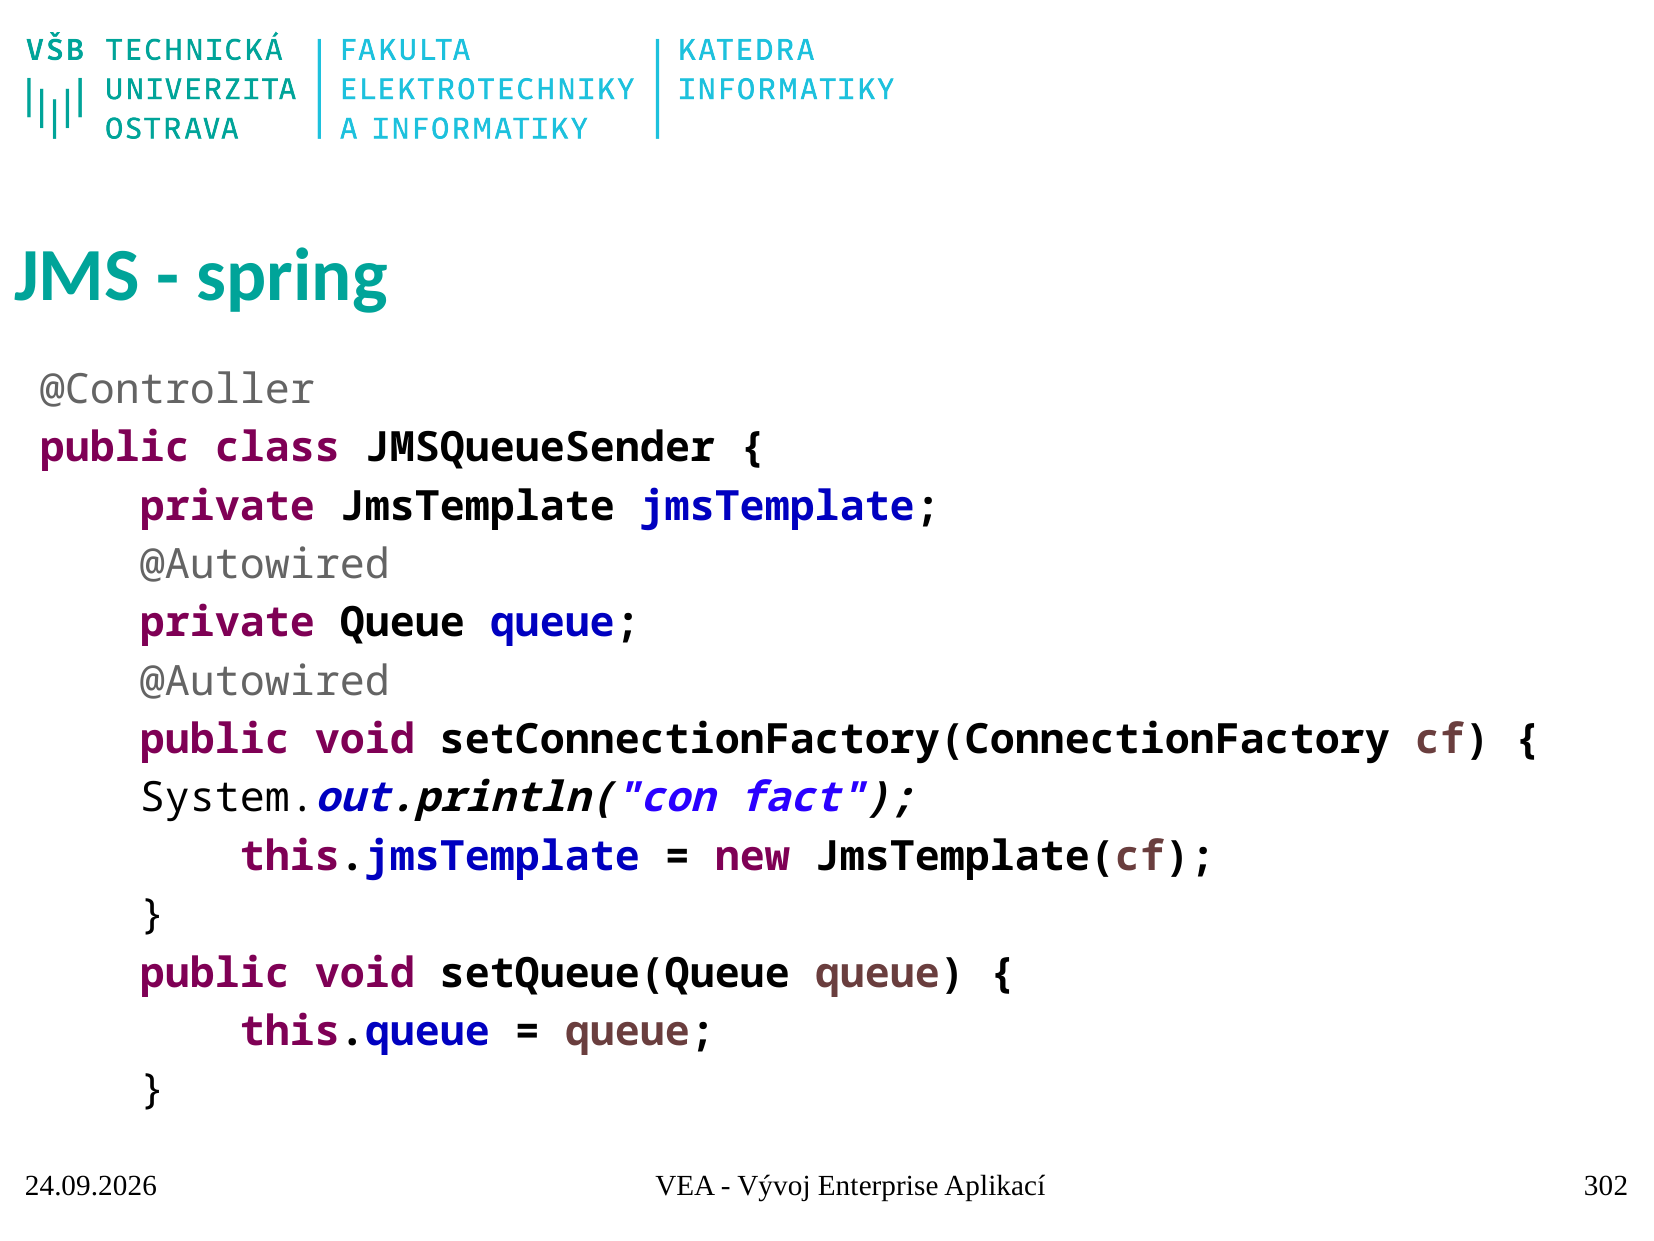

JMS - spring
# @Controller
public class JMSQueueSender {
 private JmsTemplate jmsTemplate;
 @Autowired
 private Queue queue;
 @Autowired
 public void setConnectionFactory(ConnectionFactory cf) {
 System.out.println("con fact");
 this.jmsTemplate = new JmsTemplate(cf);
 }
 public void setQueue(Queue queue) {
 this.queue = queue;
 }
VEA - Vývoj Enterprise Aplikací
302